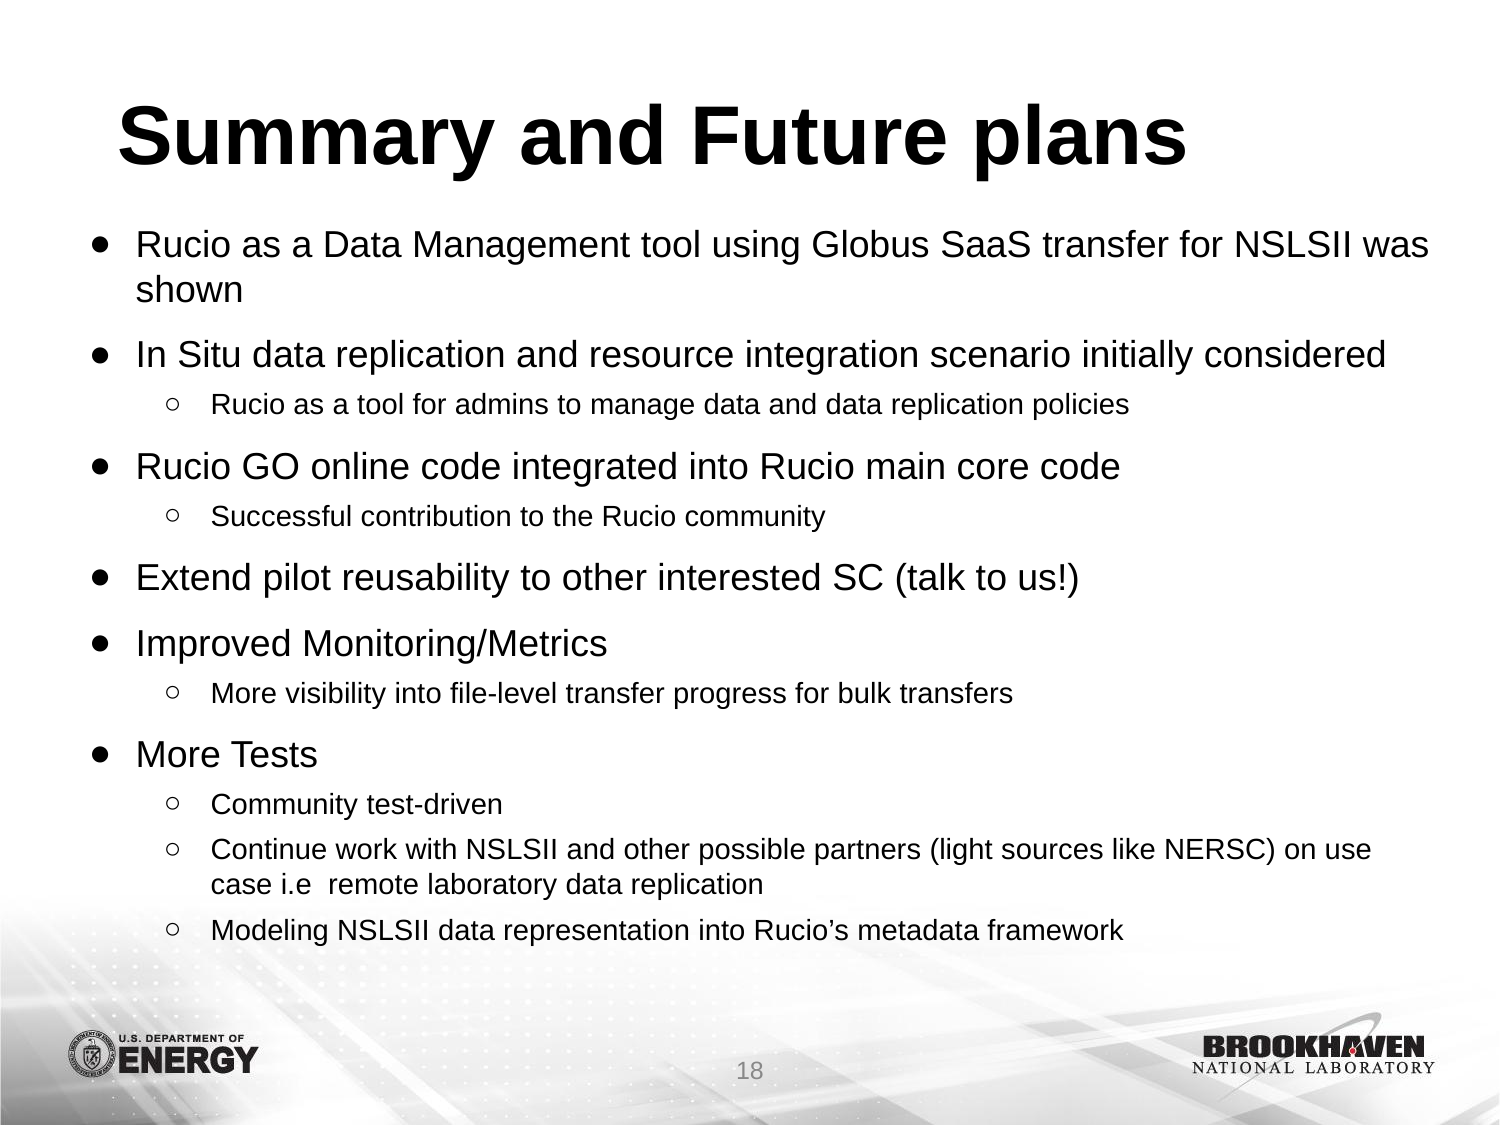

Summary and Future plans
Rucio as a Data Management tool using Globus SaaS transfer for NSLSII was shown
In Situ data replication and resource integration scenario initially considered
Rucio as a tool for admins to manage data and data replication policies
Rucio GO online code integrated into Rucio main core code
Successful contribution to the Rucio community
Extend pilot reusability to other interested SC (talk to us!)
Improved Monitoring/Metrics
More visibility into file-level transfer progress for bulk transfers
More Tests
Community test-driven
Continue work with NSLSII and other possible partners (light sources like NERSC) on use case i.e remote laboratory data replication
Modeling NSLSII data representation into Rucio’s metadata framework